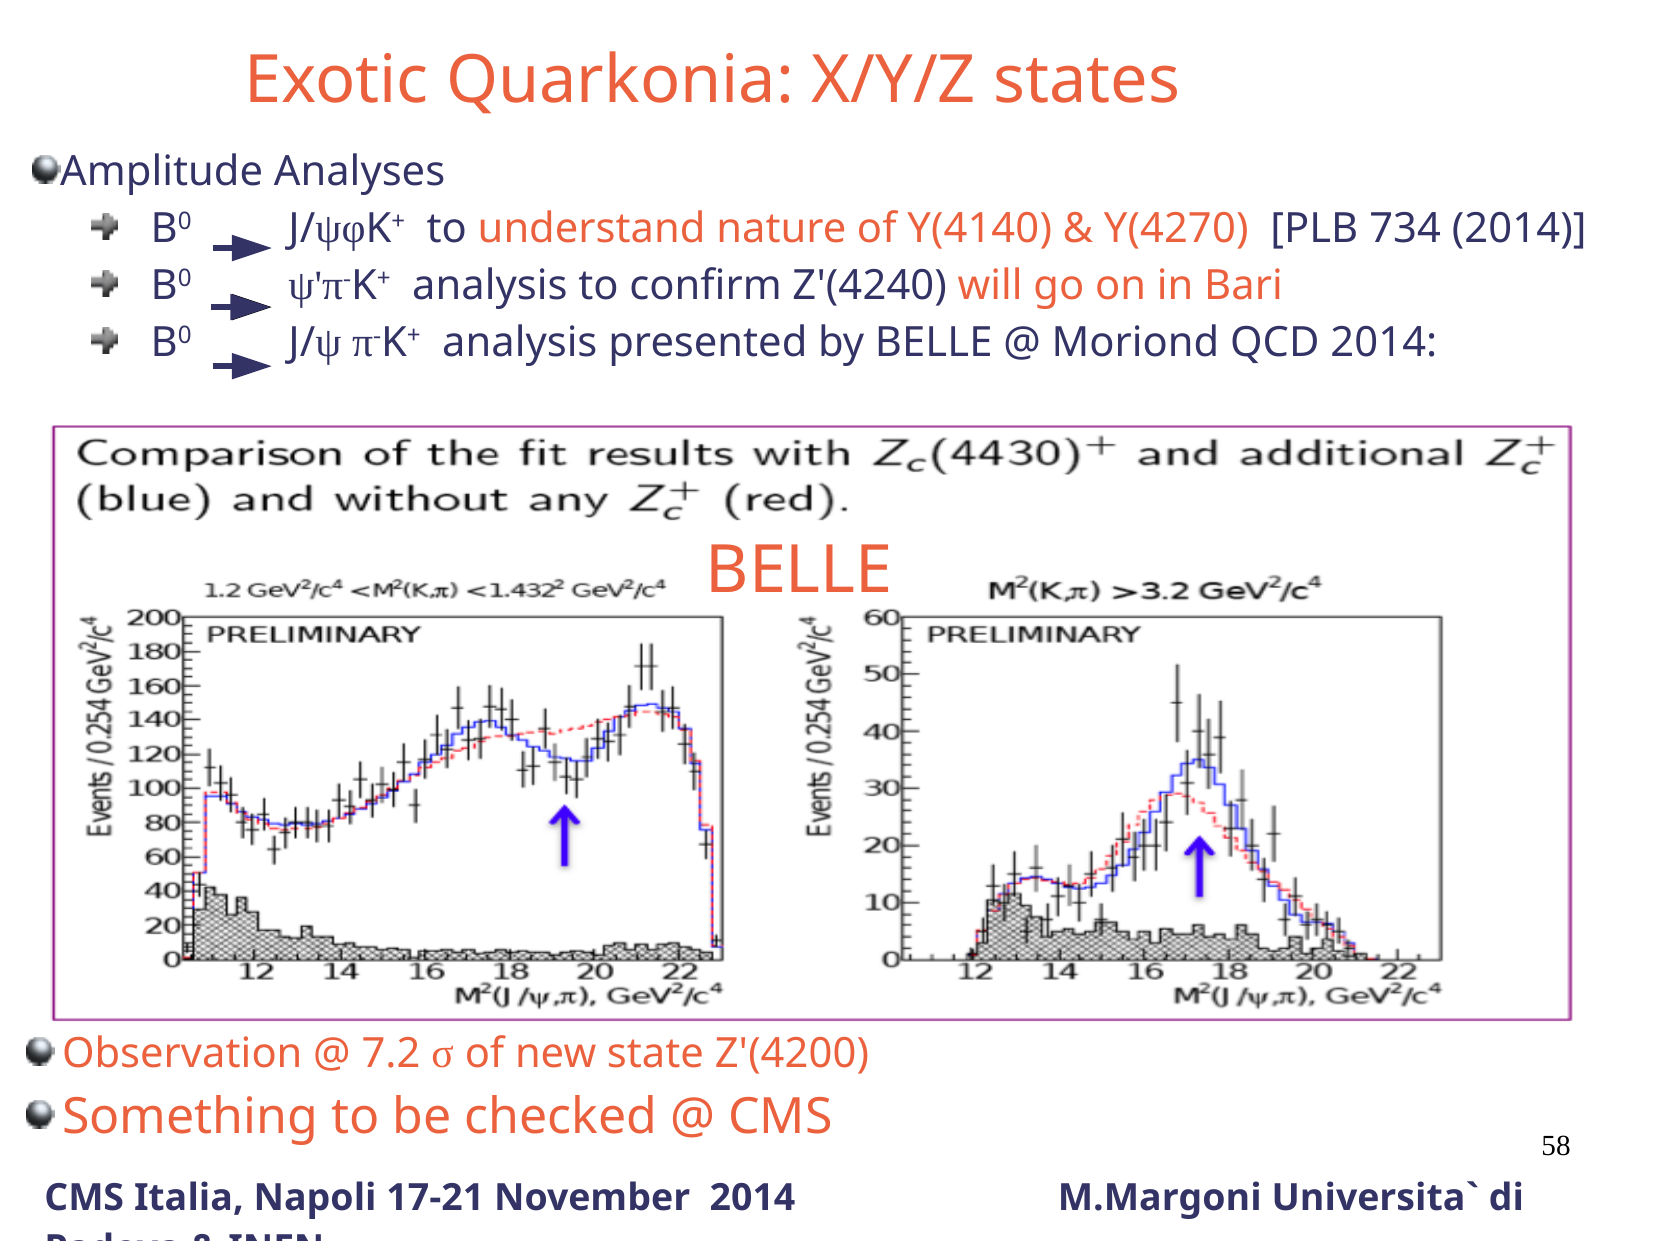

Exotic Quarkonia: X/Y/Z states
Amplitude Analyses
B0 J/ψφK+ to understand nature of Y(4140) & Y(4270) [PLB 734 (2014)]
B0 ψ'π-K+ analysis to confirm Z'(4240) will go on in Bari
B0 J/ψ π-K+ analysis presented by BELLE @ Moriond QCD 2014:
BELLE
Observation @ 7.2 σ of new state Z'(4200)
Something to be checked @ CMS
58
CMS Italia, Napoli 17-21 November 2014 M.Margoni Universita` di Padova & INFN